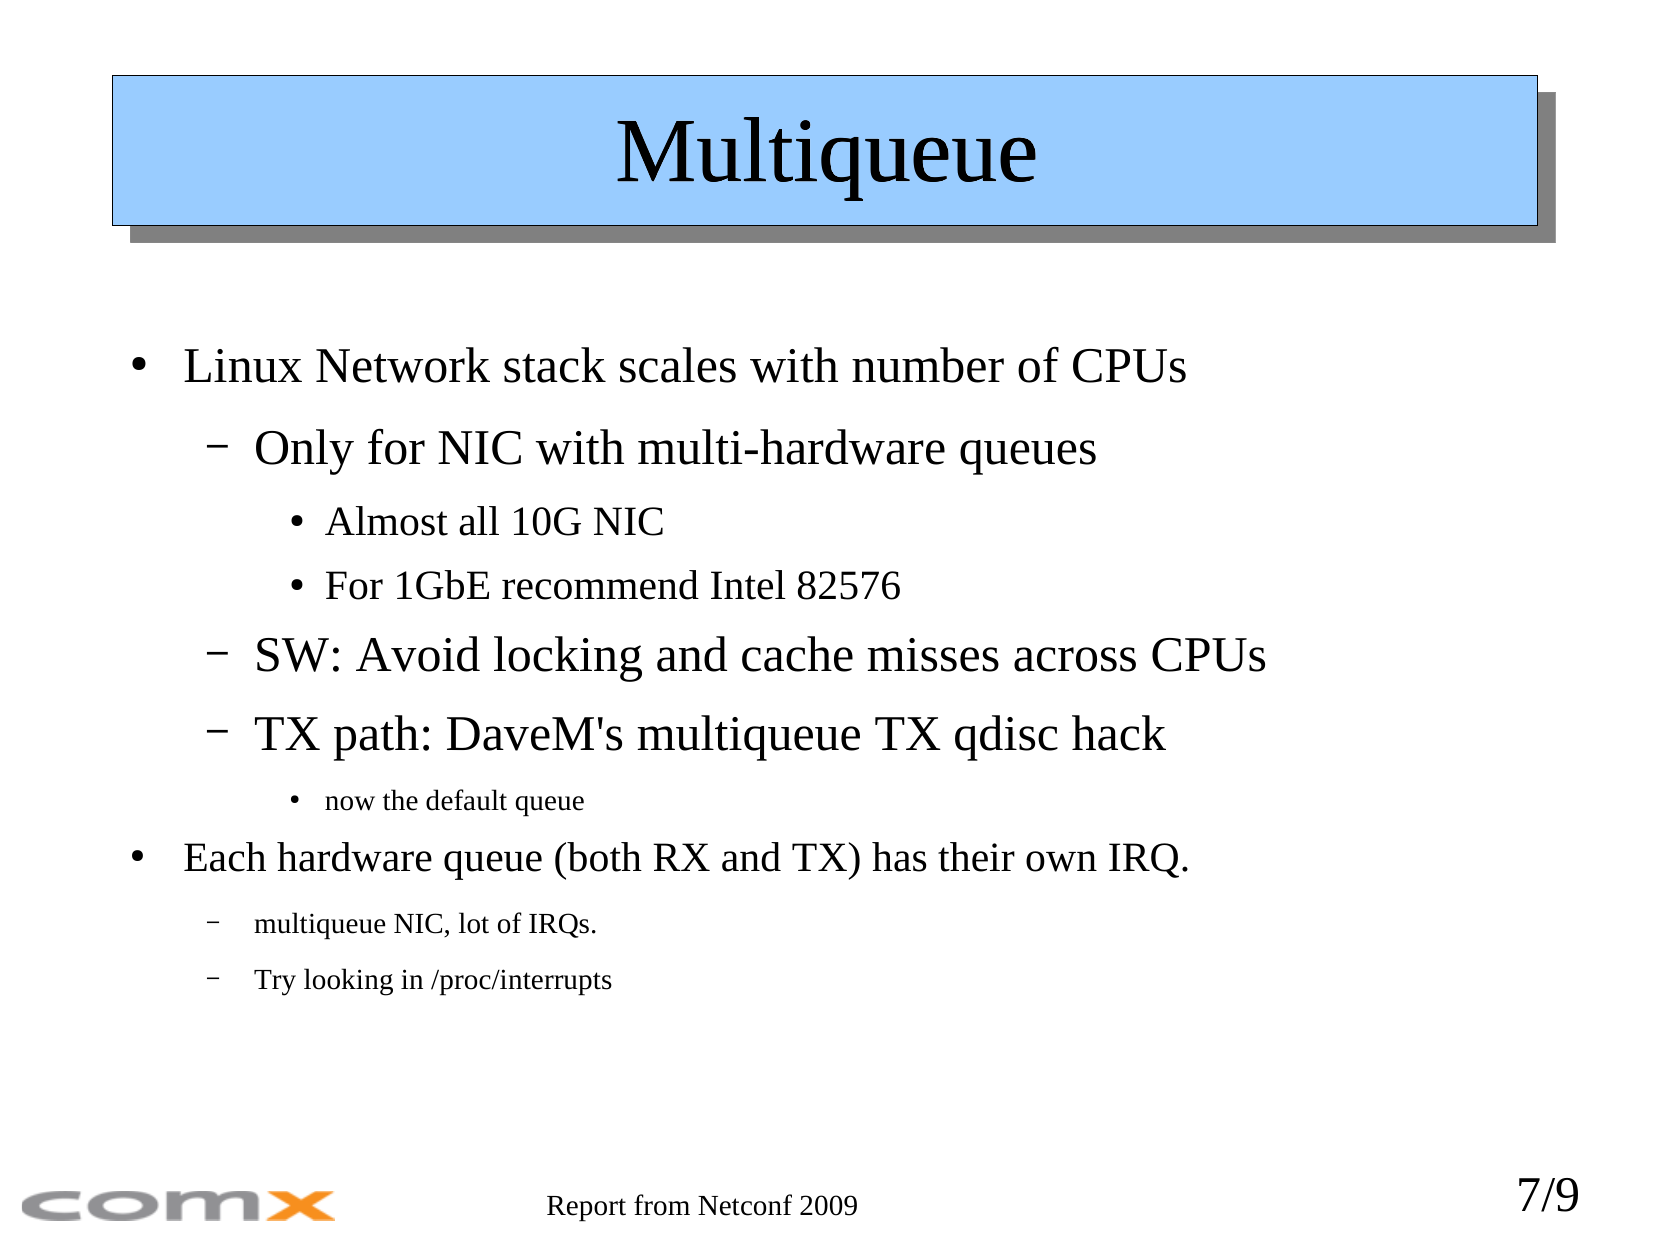

# Multiqueue
Linux Network stack scales with number of CPUs
Only for NIC with multi-hardware queues
Almost all 10G NIC
For 1GbE recommend Intel 82576
SW: Avoid locking and cache misses across CPUs
TX path: DaveM's multiqueue TX qdisc hack
now the default queue
Each hardware queue (both RX and TX) has their own IRQ.
multiqueue NIC, lot of IRQs.
Try looking in /proc/interrupts